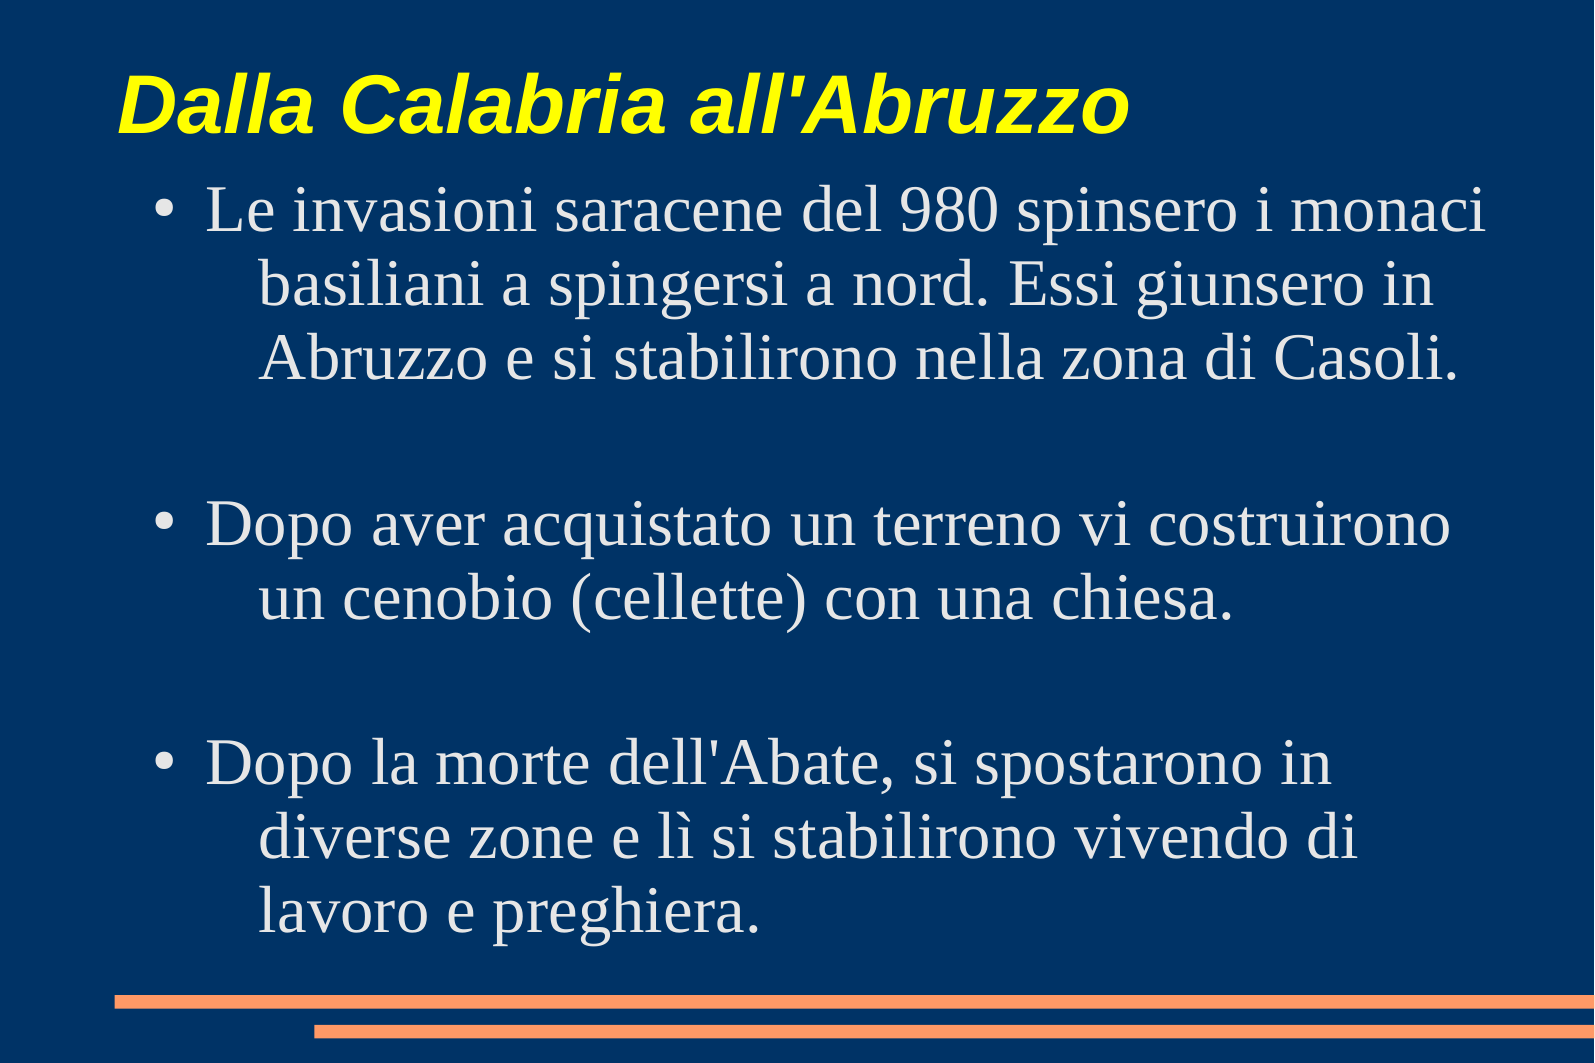

# Dalla Calabria all'Abruzzo
Le invasioni saracene del 980 spinsero i monaci basiliani a spingersi a nord. Essi giunsero in Abruzzo e si stabilirono nella zona di Casoli.
Dopo aver acquistato un terreno vi costruirono un cenobio (cellette) con una chiesa.
Dopo la morte dell'Abate, si spostarono in diverse zone e lì si stabilirono vivendo di lavoro e preghiera.